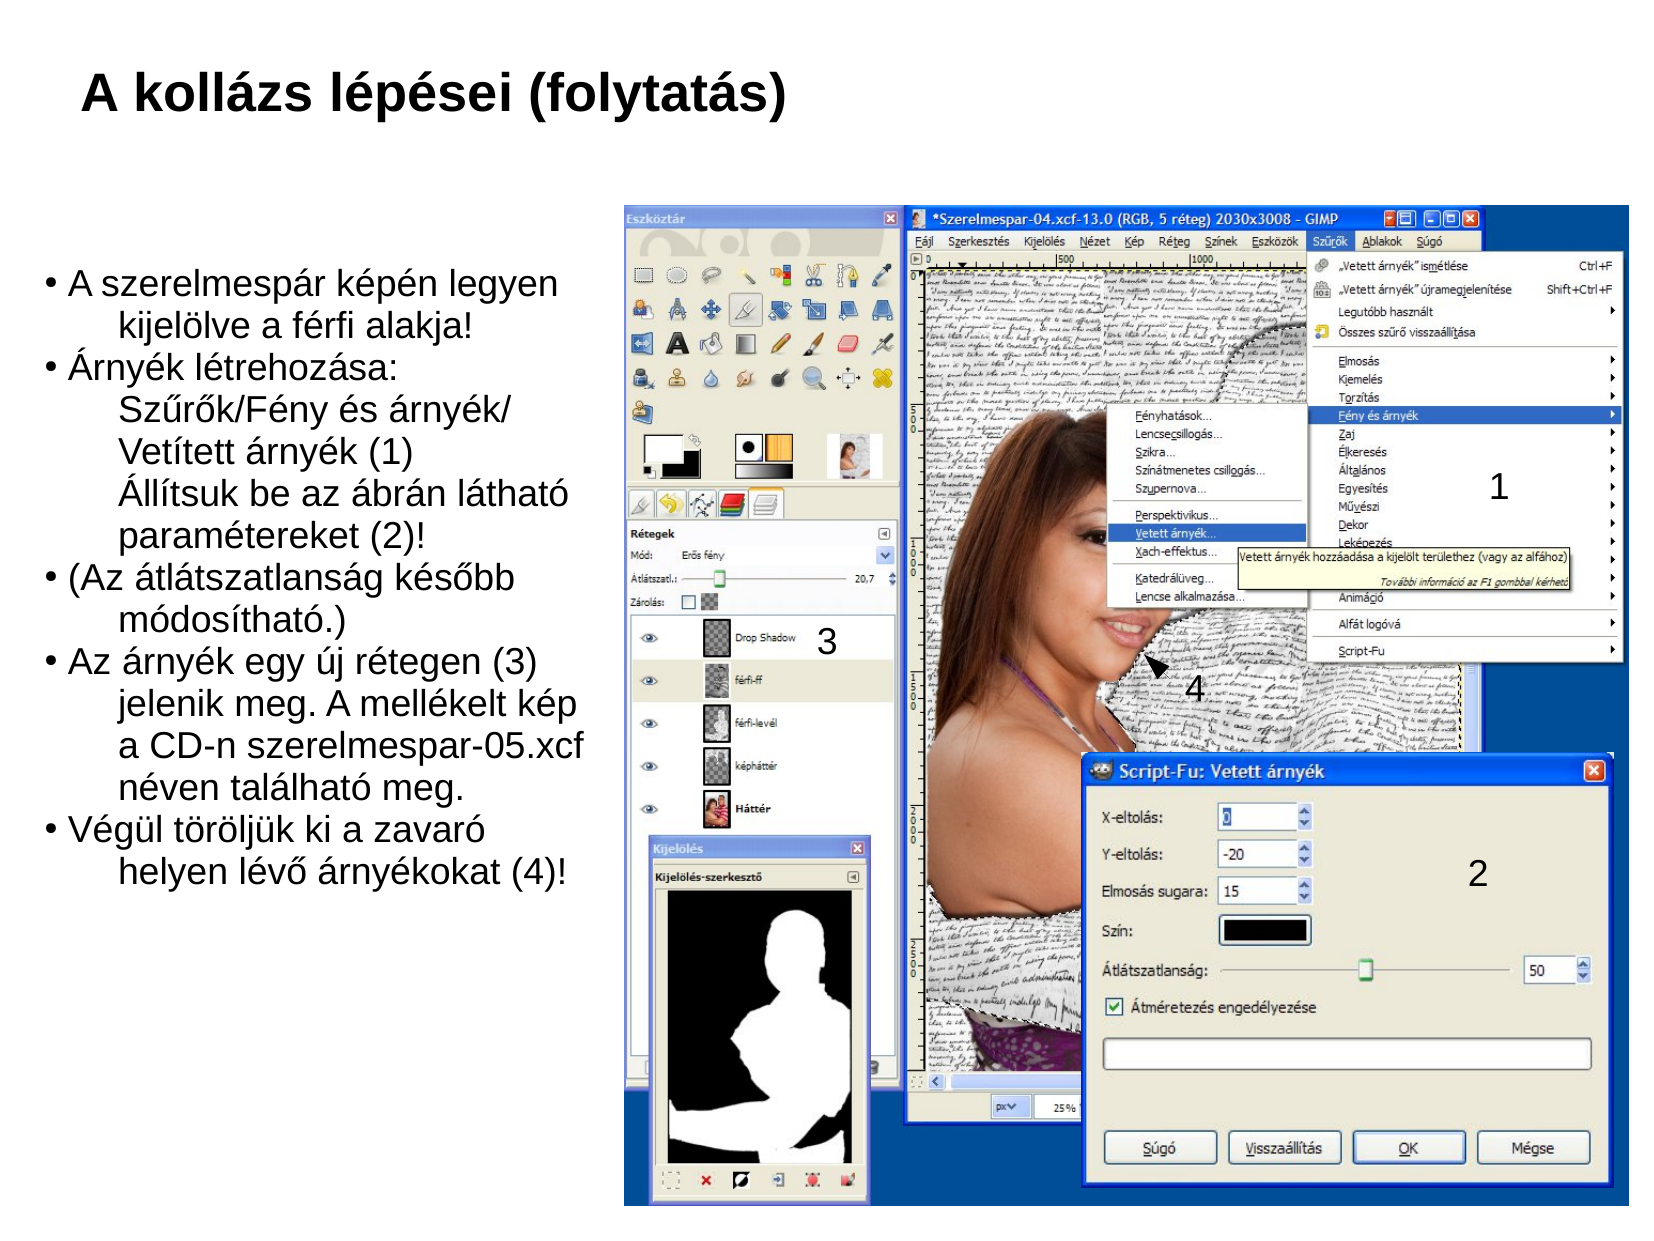

A kollázs lépései (folytatás)
 A szerelmespár képén legyen
	kijelölve a férfi alakja!
 Árnyék létrehozása:
	Szűrők/Fény és árnyék/
	Vetített árnyék (1)
	Állítsuk be az ábrán látható
	paramétereket (2)!
 (Az átlátszatlanság később
	módosítható.)
 Az árnyék egy új rétegen (3)
	jelenik meg. A mellékelt kép
	a CD-n szerelmespar-05.xcf
	néven található meg.
 Végül töröljük ki a zavaró
	helyen lévő árnyékokat (4)!
1
3
4
2